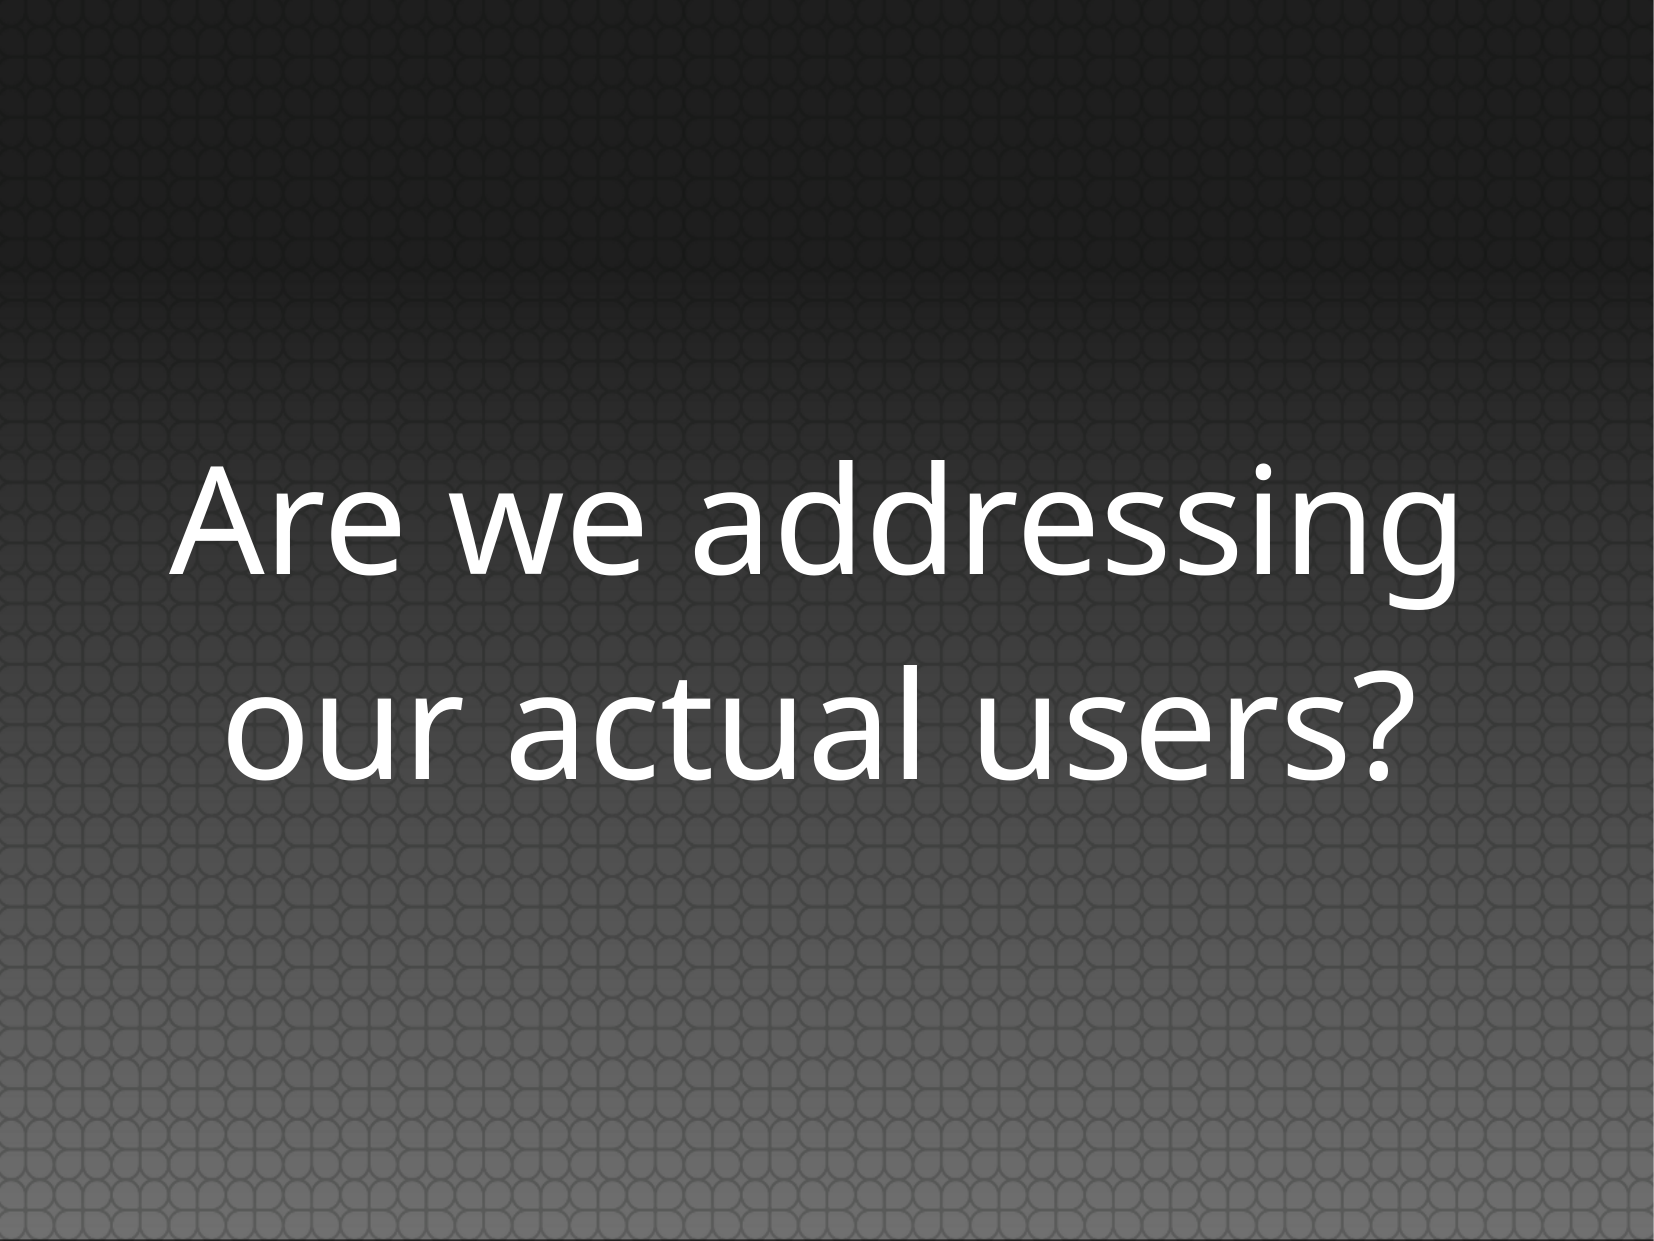

# Are we addressing our actual users?